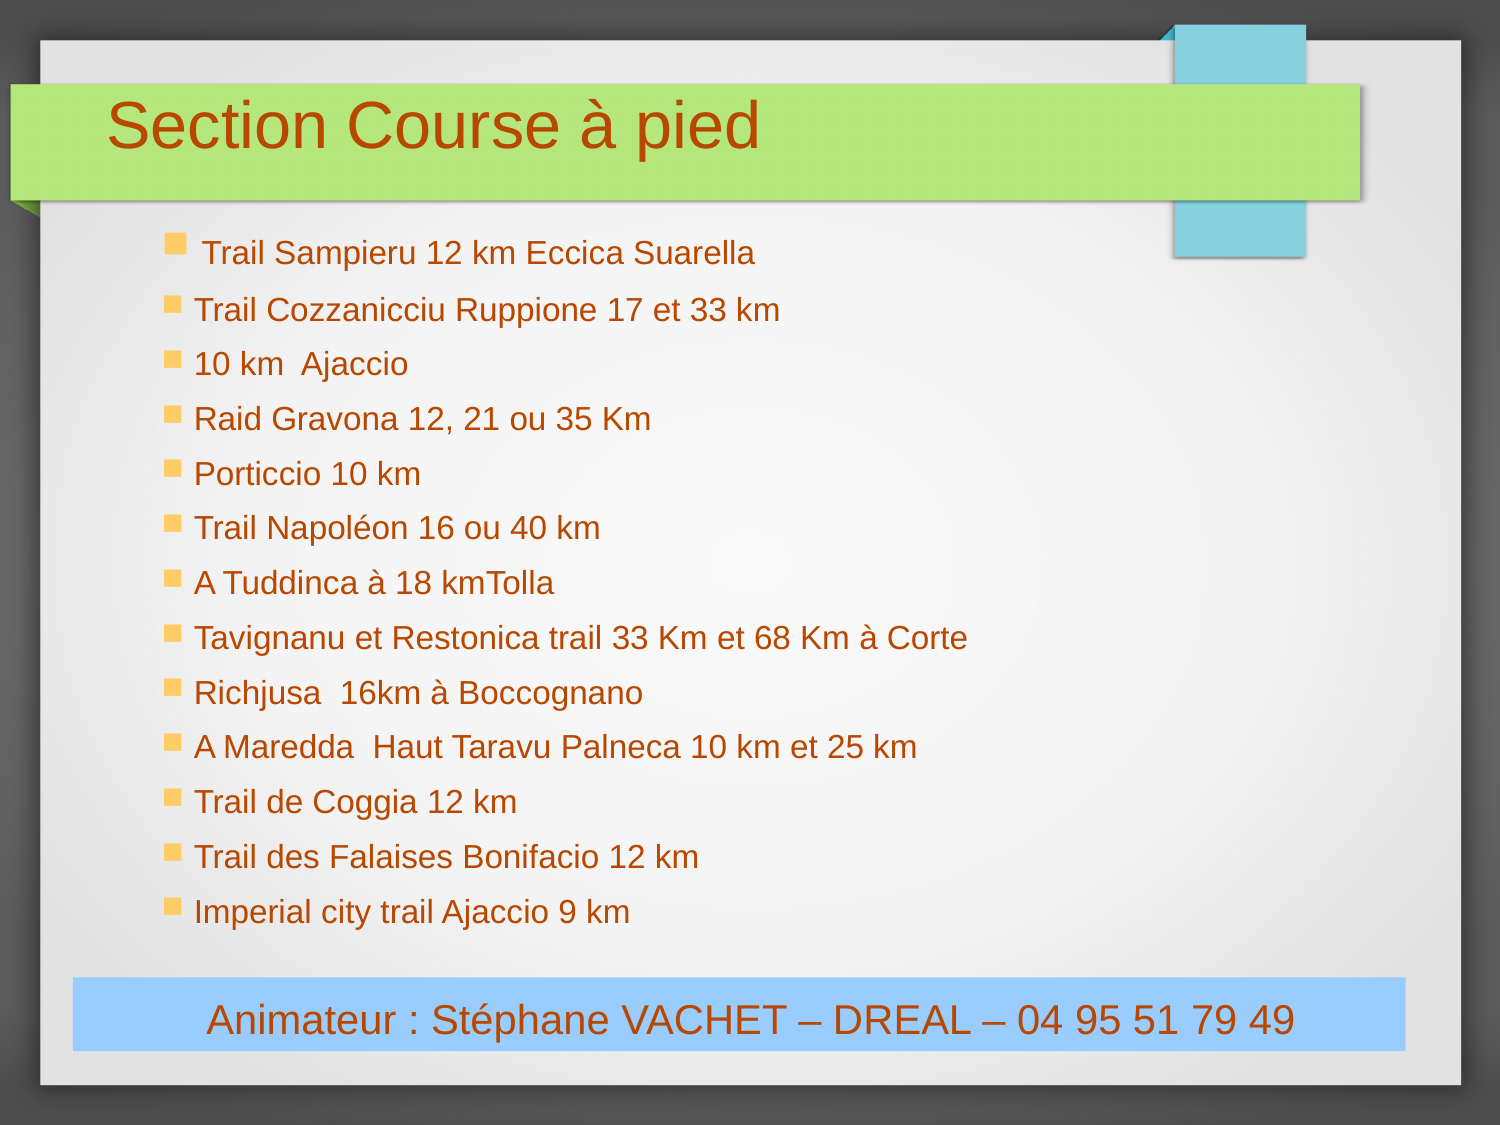

# Section Course à pied
 Trail Sampieru 12 km Eccica Suarella
 Trail Cozzanicciu Ruppione 17 et 33 km
 10 km Ajaccio
 Raid Gravona 12, 21 ou 35 Km
 Porticcio 10 km
 Trail Napoléon 16 ou 40 km
 A Tuddinca à 18 kmTolla
 Tavignanu et Restonica trail 33 Km et 68 Km à Corte
 Richjusa 16km à Boccognano
 A Maredda Haut Taravu Palneca 10 km et 25 km
 Trail de Coggia 12 km
 Trail des Falaises Bonifacio 12 km
 Imperial city trail Ajaccio 9 km
Animateur : Stéphane VACHET – DREAL – 04 95 51 79 49